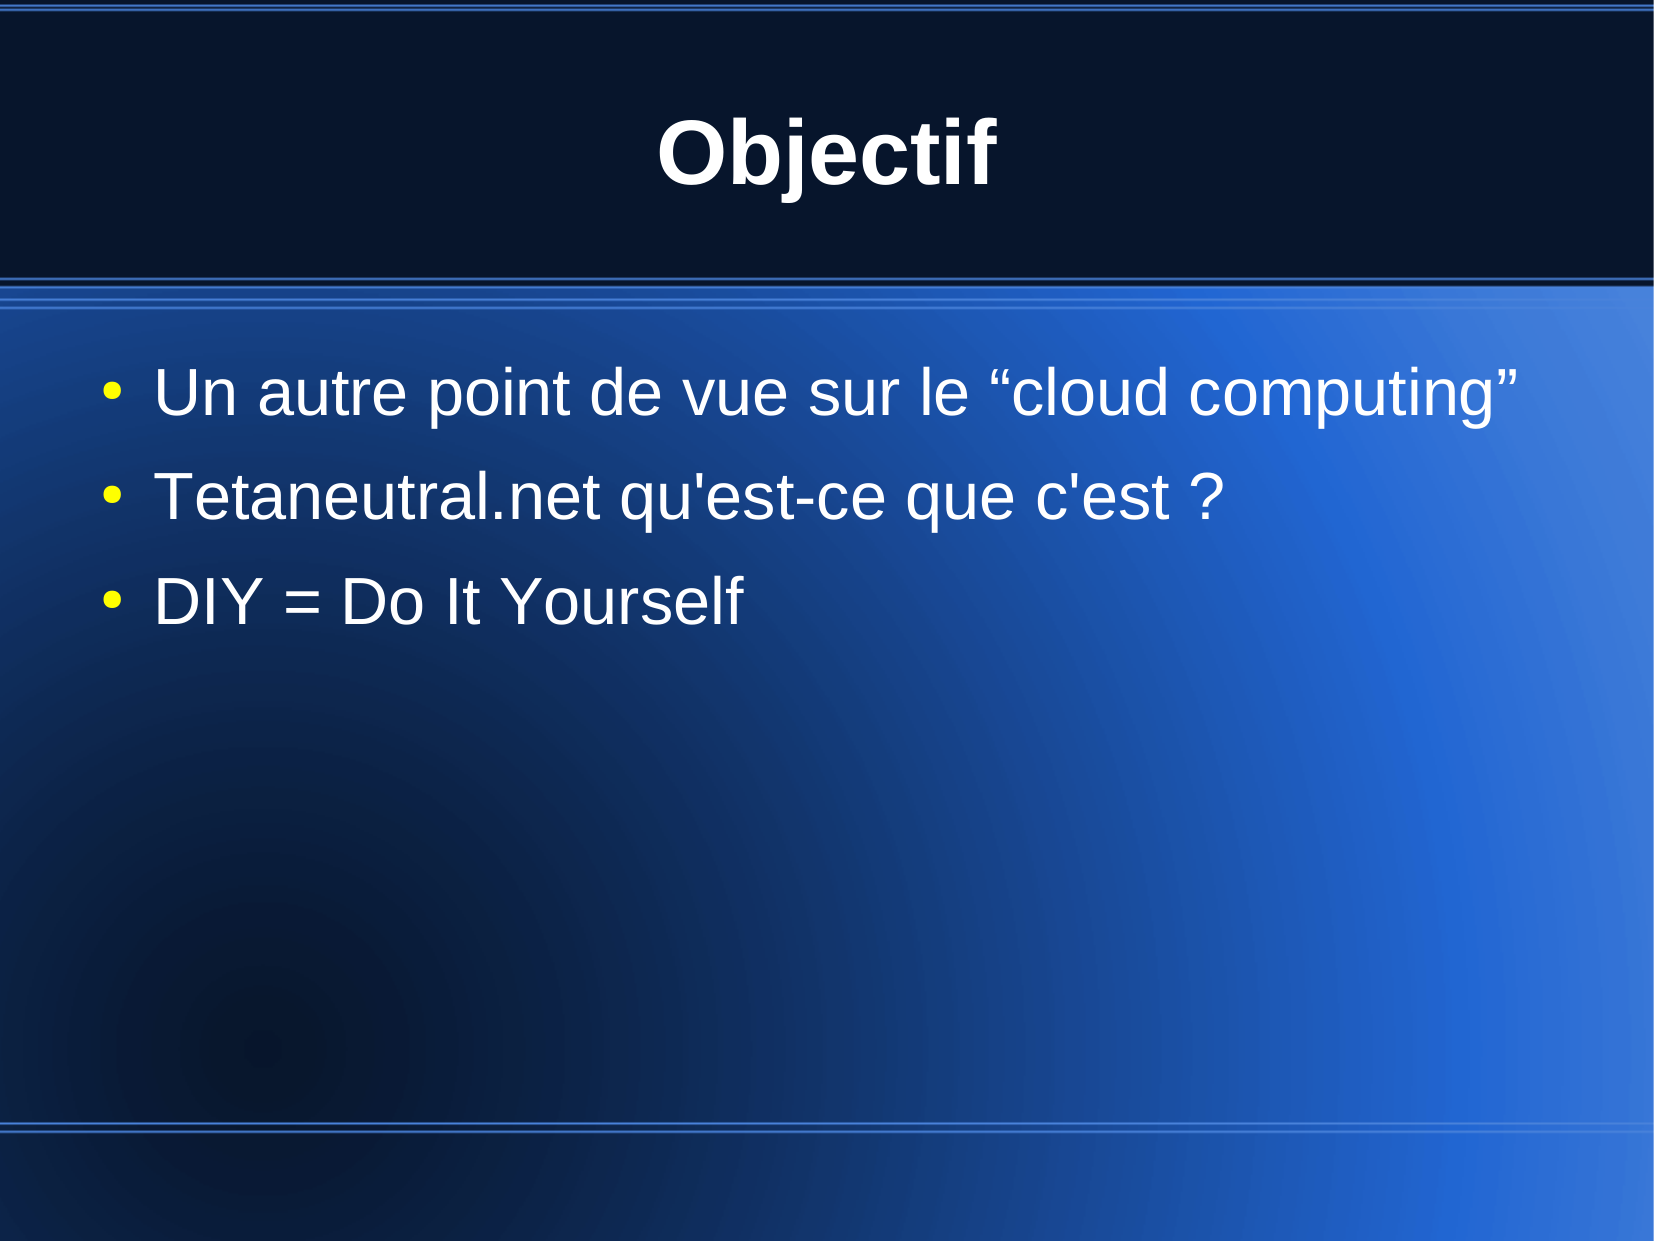

# Objectif
Un autre point de vue sur le “cloud computing”
Tetaneutral.net qu'est-ce que c'est ?
DIY = Do It Yourself